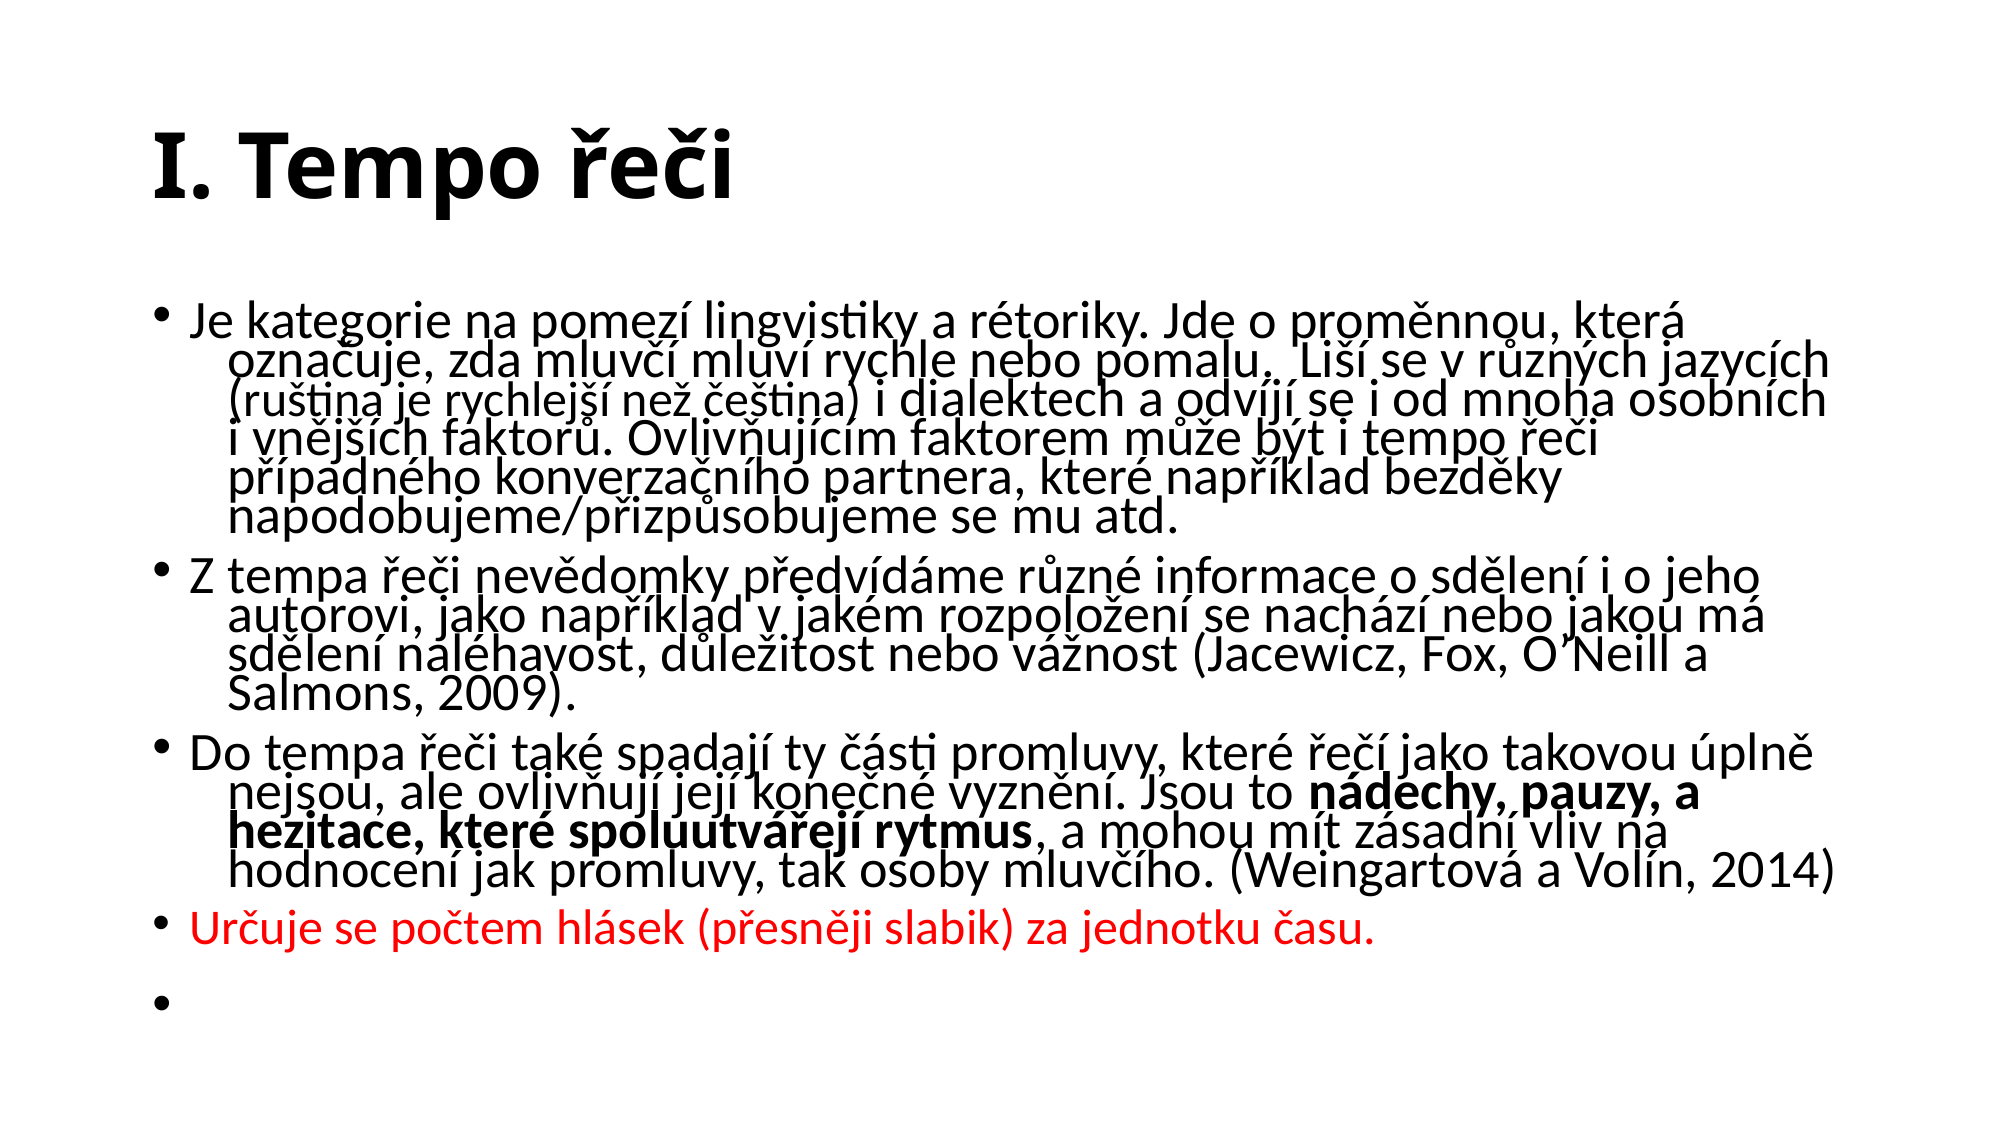

# I. Tempo řeči
Je kategorie na pomezí lingvistiky a rétoriky. Jde o proměnnou, která označuje, zda mluvčí mluví rychle nebo pomalu. Liší se v různých jazycích (ruština je rychlejší než čeština) i dialektech a odvíjí se i od mnoha osobních i vnějších faktorů. Ovlivňujícím faktorem může být i tempo řeči případného konverzačního partnera, které například bezděky napodobujeme/přizpůsobujeme se mu atd.
Z tempa řeči nevědomky předvídáme různé informace o sdělení i o jeho autorovi, jako například v jakém rozpoložení se nachází nebo jakou má sdělení naléhavost, důležitost nebo vážnost (Jacewicz, Fox, O’Neill a Salmons, 2009).
Do tempa řeči také spadají ty části promluvy, které řečí jako takovou úplně nejsou, ale ovlivňují její konečné vyznění. Jsou to nádechy, pauzy, a hezitace, které spoluutvářejí rytmus, a mohou mít zásadní vliv na hodnocení jak promluvy, tak osoby mluvčího. (Weingartová a Volín, 2014)
Určuje se počtem hlásek (přesněji slabik) za jednotku času.